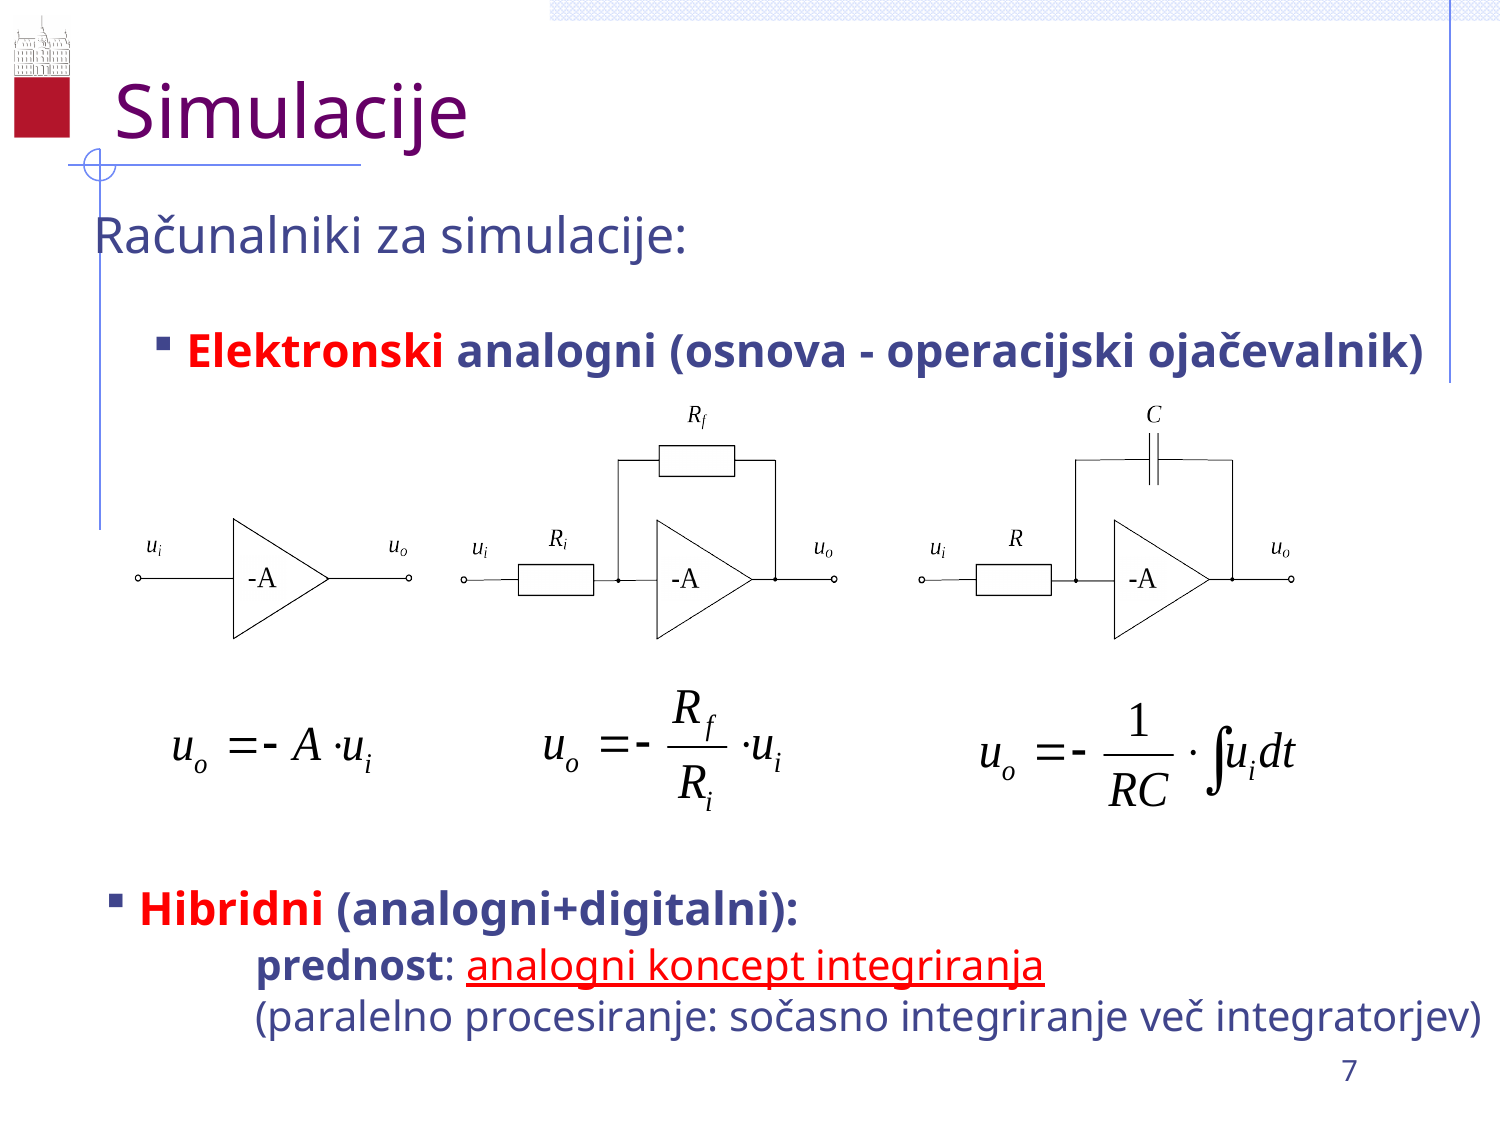

# Simulacije
Računalniki za simulacije:
 Elektronski analogni (osnova - operacijski ojačevalnik)
 Hibridni (analogni+digitalni):
	prednost: analogni koncept integriranja
	(paralelno procesiranje: sočasno integriranje več integratorjev)